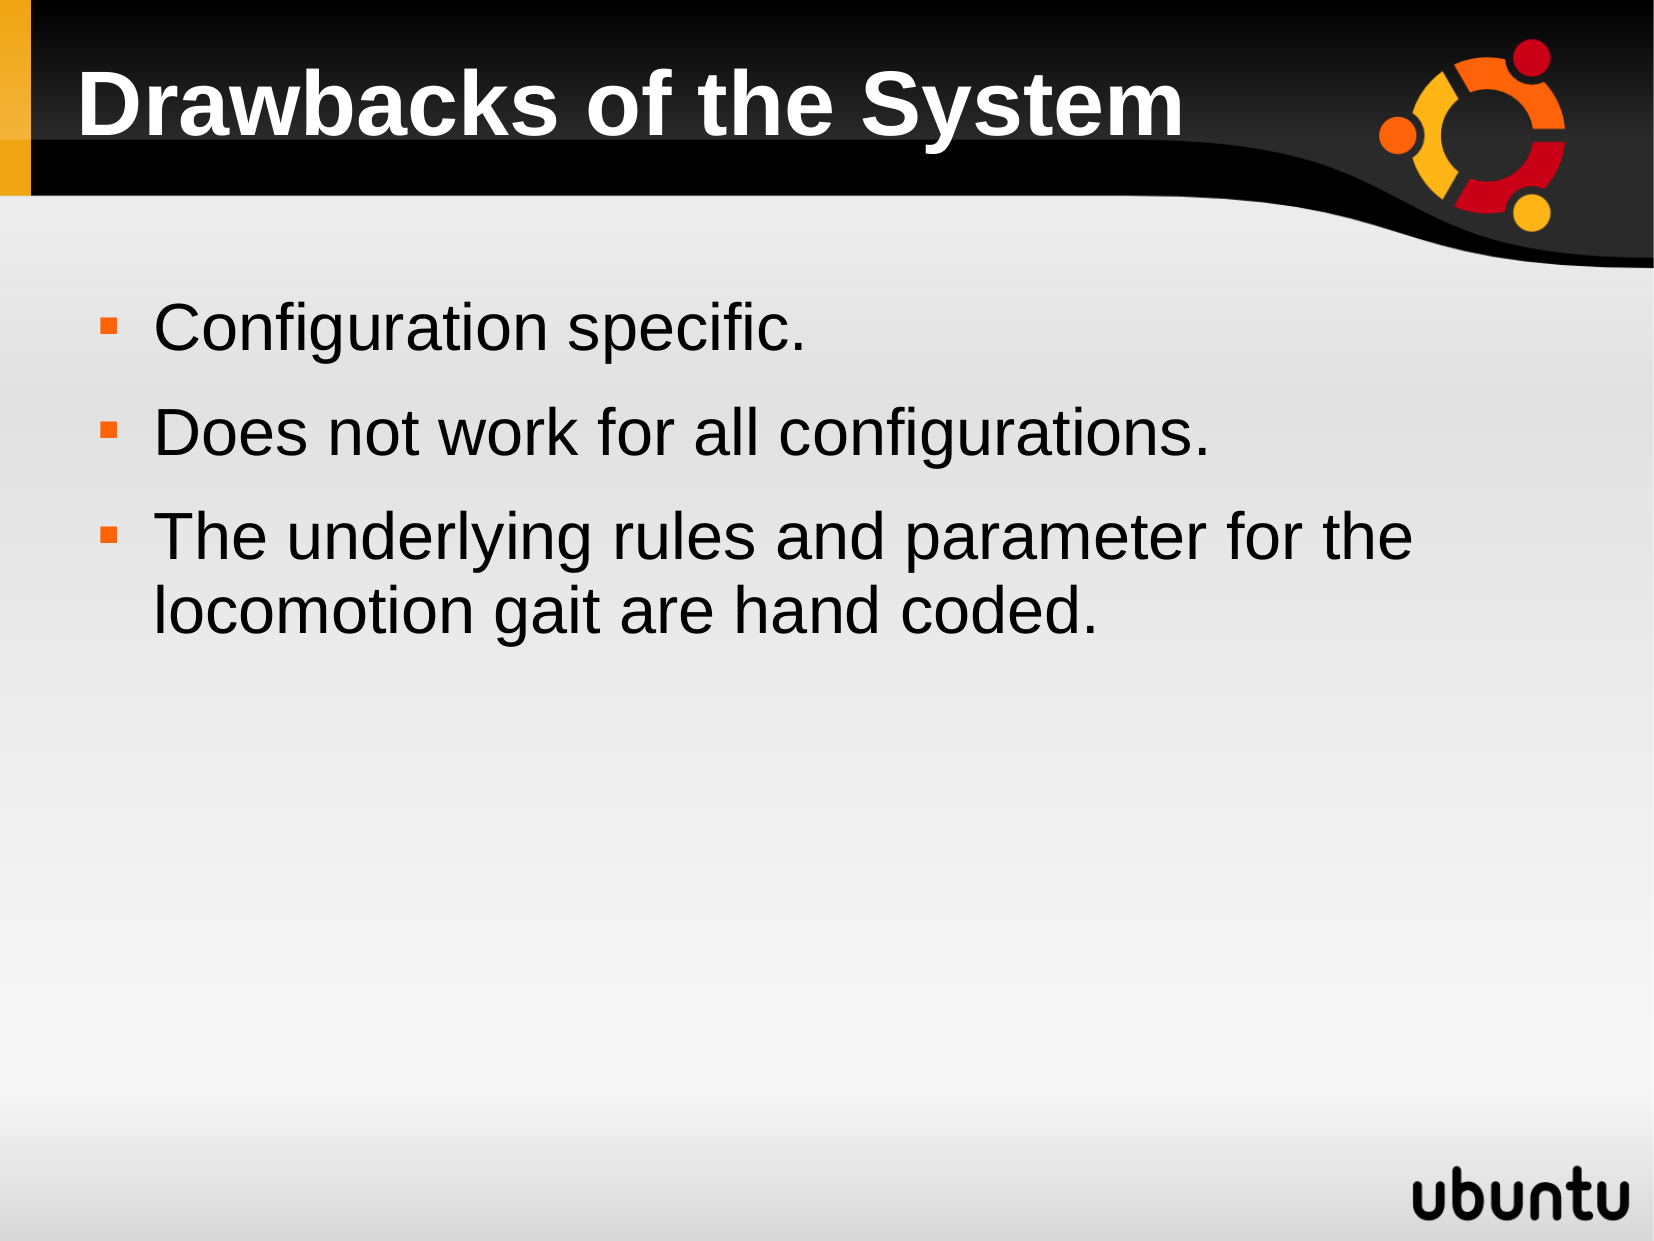

# Drawbacks of the System
Configuration specific.
Does not work for all configurations.
The underlying rules and parameter for the locomotion gait are hand coded.